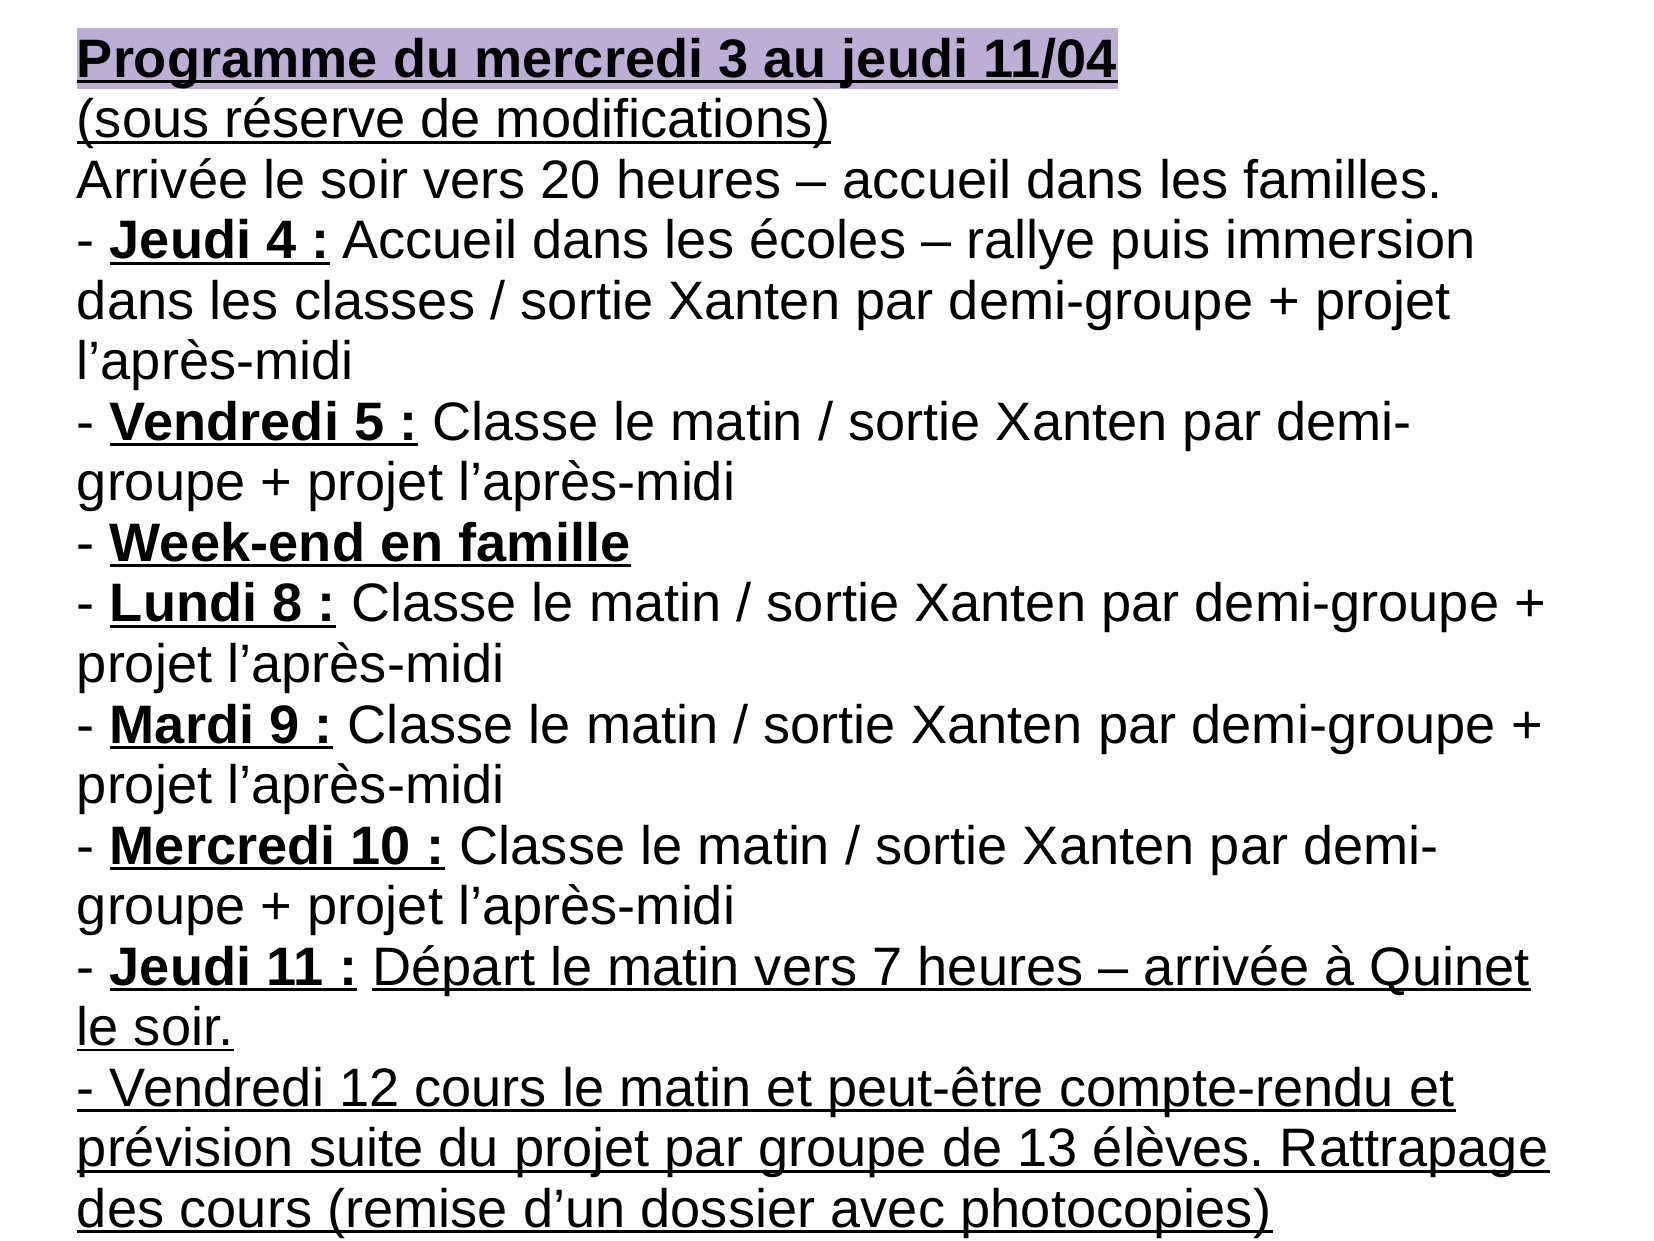

# Programme du mercredi 3 au jeudi 11/04 (sous réserve de modifications) Arrivée le soir vers 20 heures – accueil dans les familles. - Jeudi 4 : Accueil dans les écoles – rallye puis immersion dans les classes / sortie Xanten par demi-groupe + projet l’après-midi - Vendredi 5 : Classe le matin / sortie Xanten par demi-groupe + projet l’après-midi - Week-end en famille - Lundi 8 : Classe le matin / sortie Xanten par demi-groupe + projet l’après-midi - Mardi 9 : Classe le matin / sortie Xanten par demi-groupe + projet l’après-midi - Mercredi 10 : Classe le matin / sortie Xanten par demi-groupe + projet l’après-midi - Jeudi 11 : Départ le matin vers 7 heures – arrivée à Quinet le soir. - Vendredi 12 cours le matin et peut-être compte-rendu et prévision suite du projet par groupe de 13 élèves. Rattrapage des cours (remise d’un dossier avec photocopies)